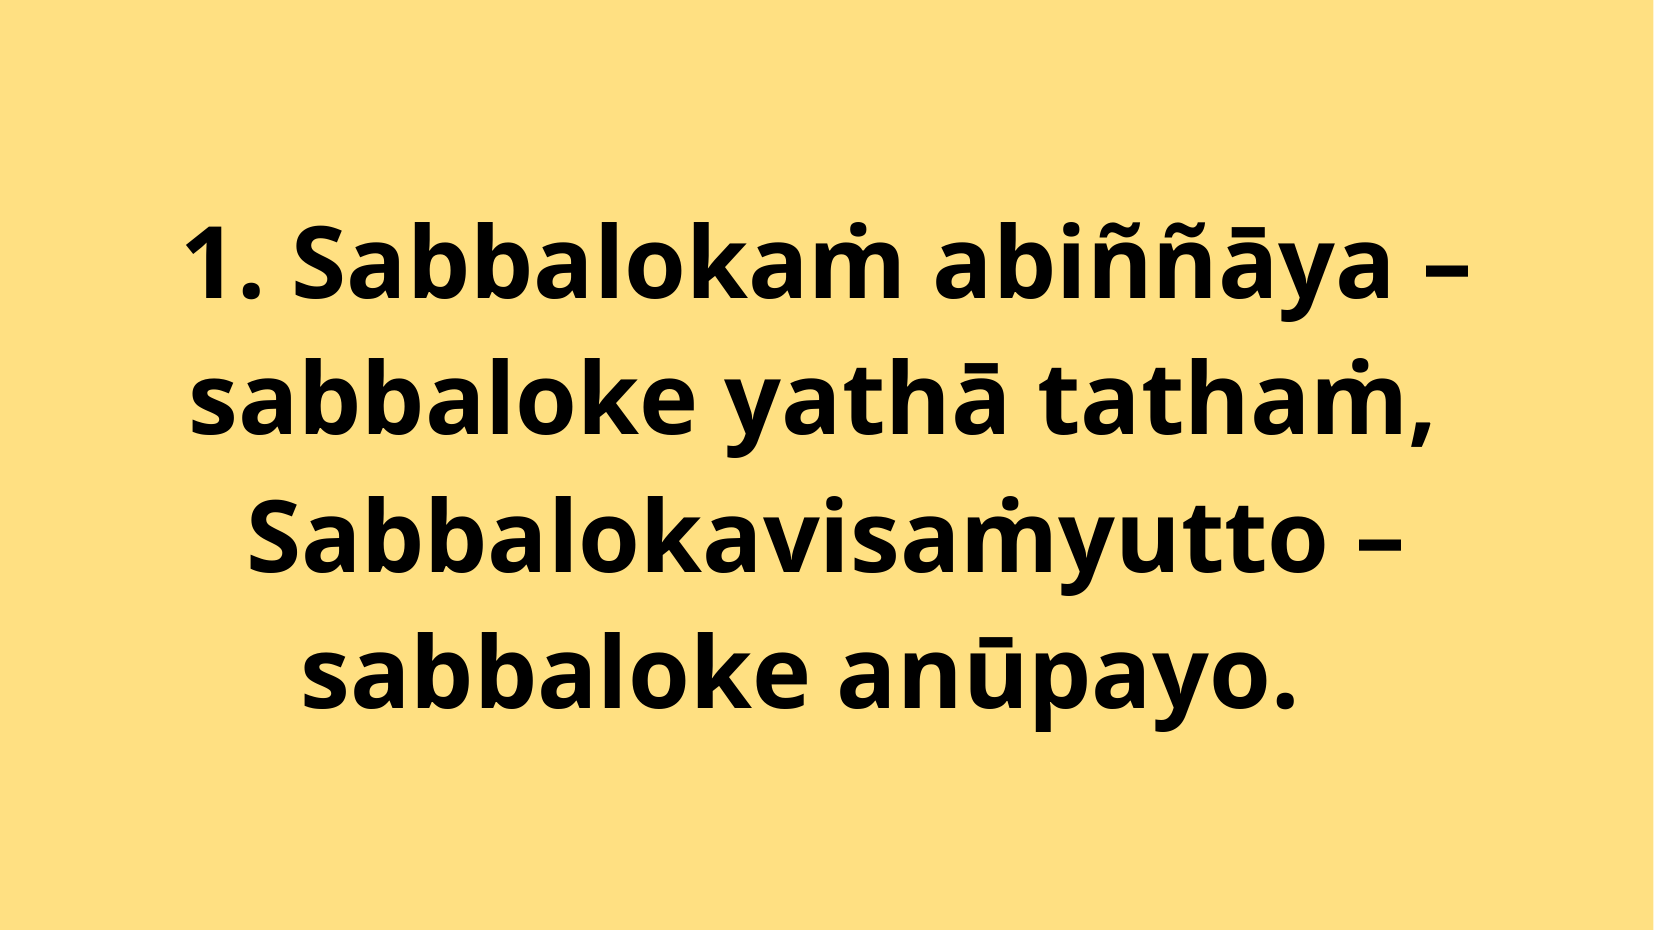

# 1. Sabbalokaṁ abiññāya – sabbaloke yathā tathaṁ,
Sabbalokavisaṁyutto – sabbaloke anūpayo.